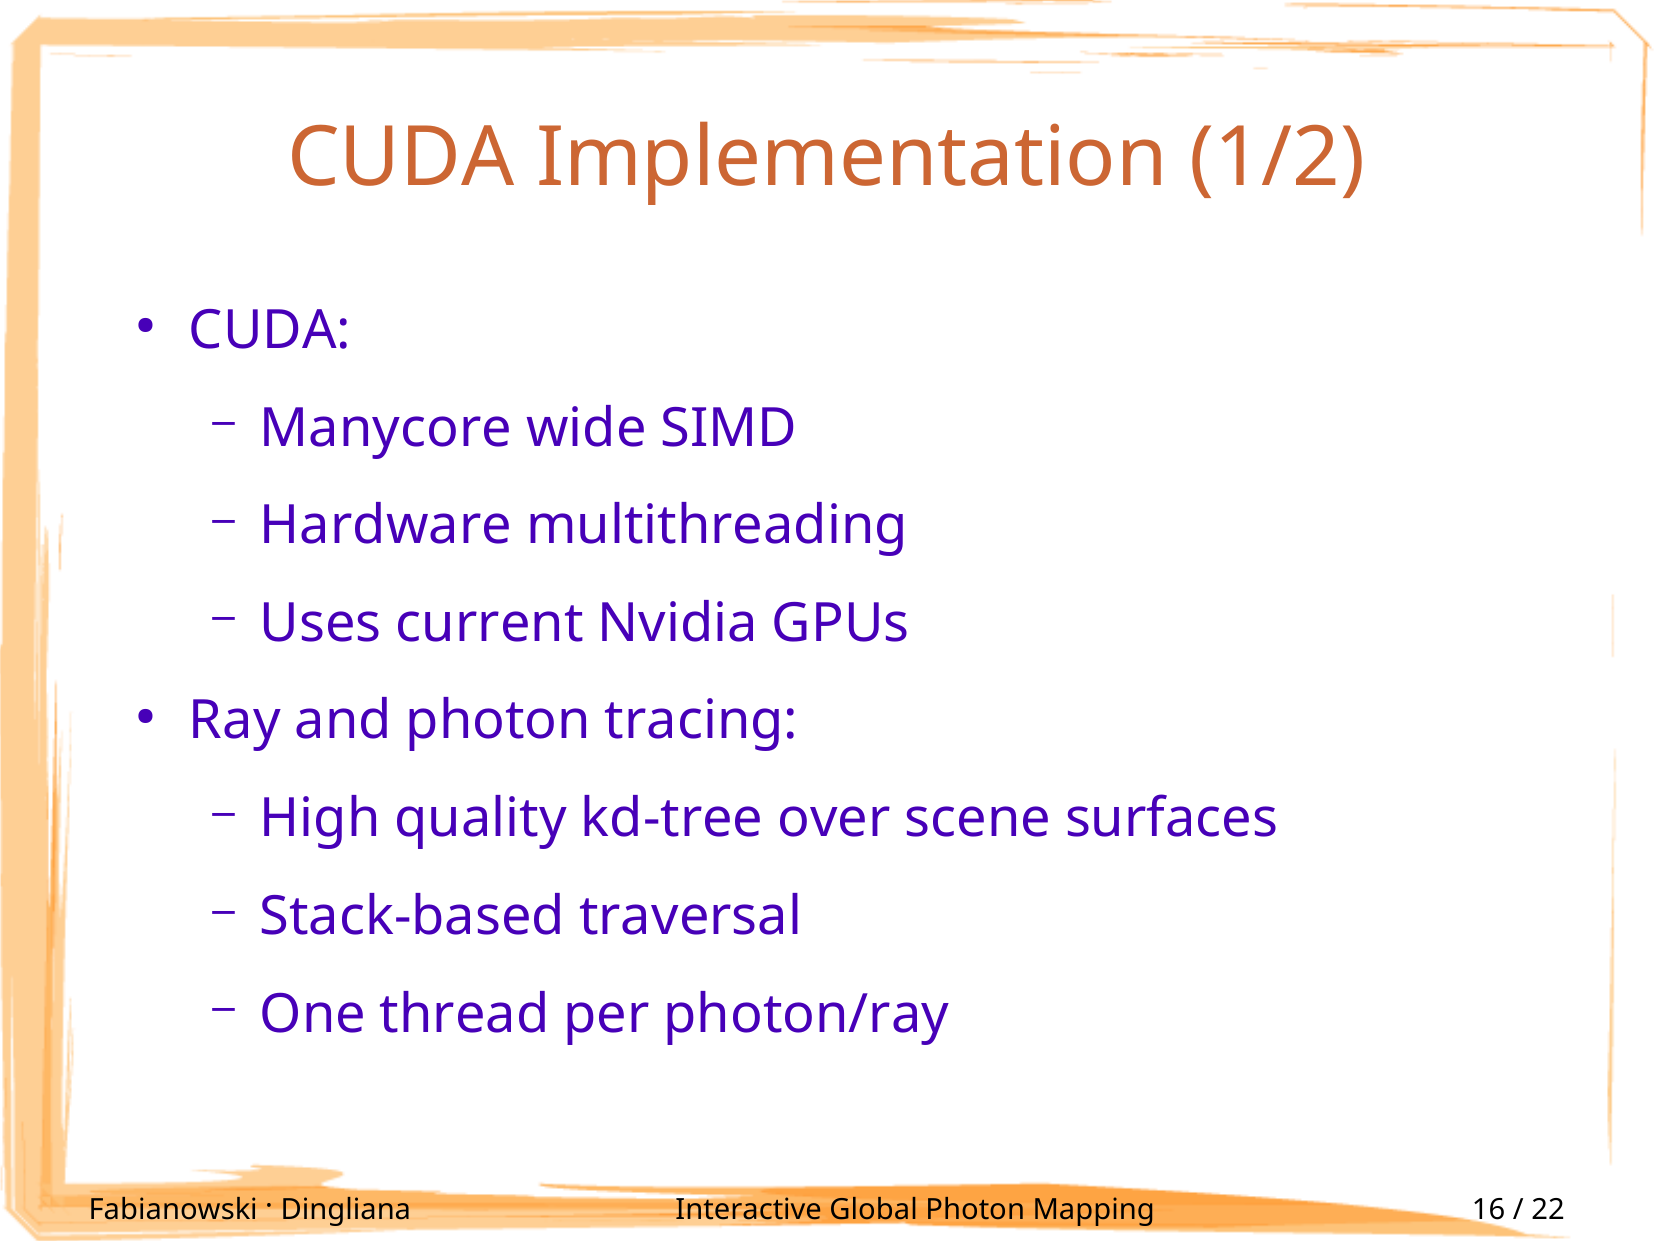

# CUDA Implementation (1/2)
CUDA:
Manycore wide SIMD
Hardware multithreading
Uses current Nvidia GPUs
Ray and photon tracing:
High quality kd-tree over scene surfaces
Stack-based traversal
One thread per photon/ray